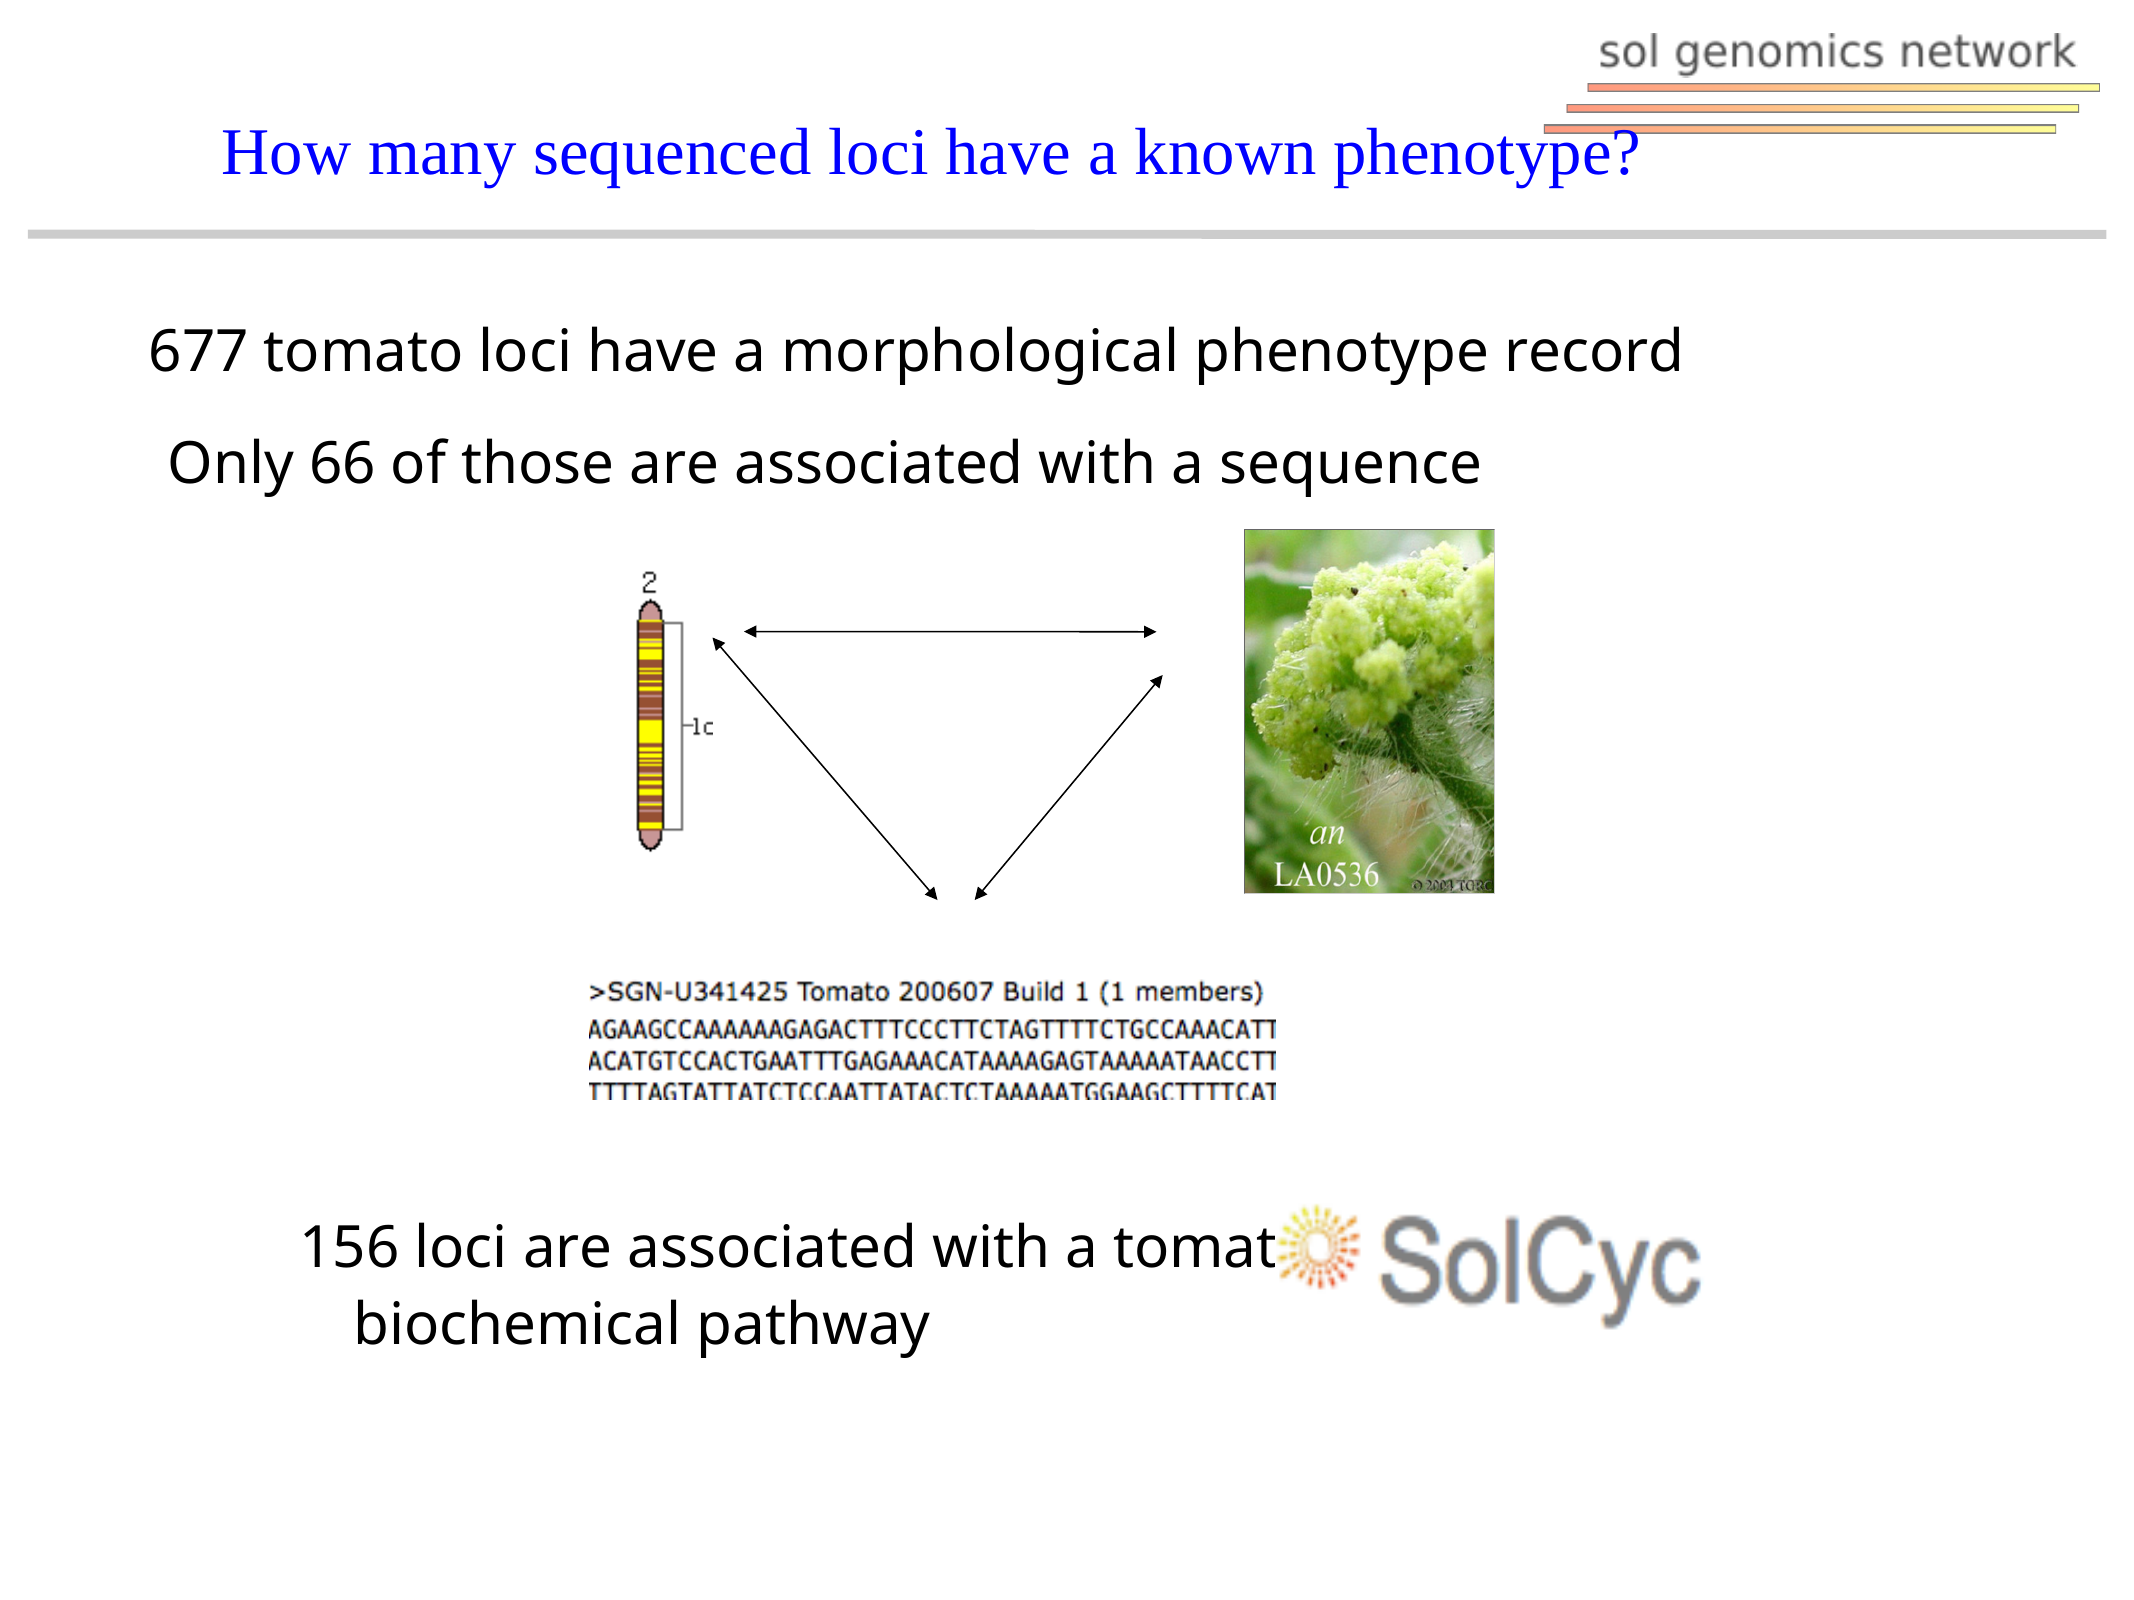

How many sequenced loci have a known phenotype?
 677 tomato loci have a morphological phenotype record
 Only 66 of those are associated with a sequence
 156 loci are associated with a tomato
	biochemical pathway